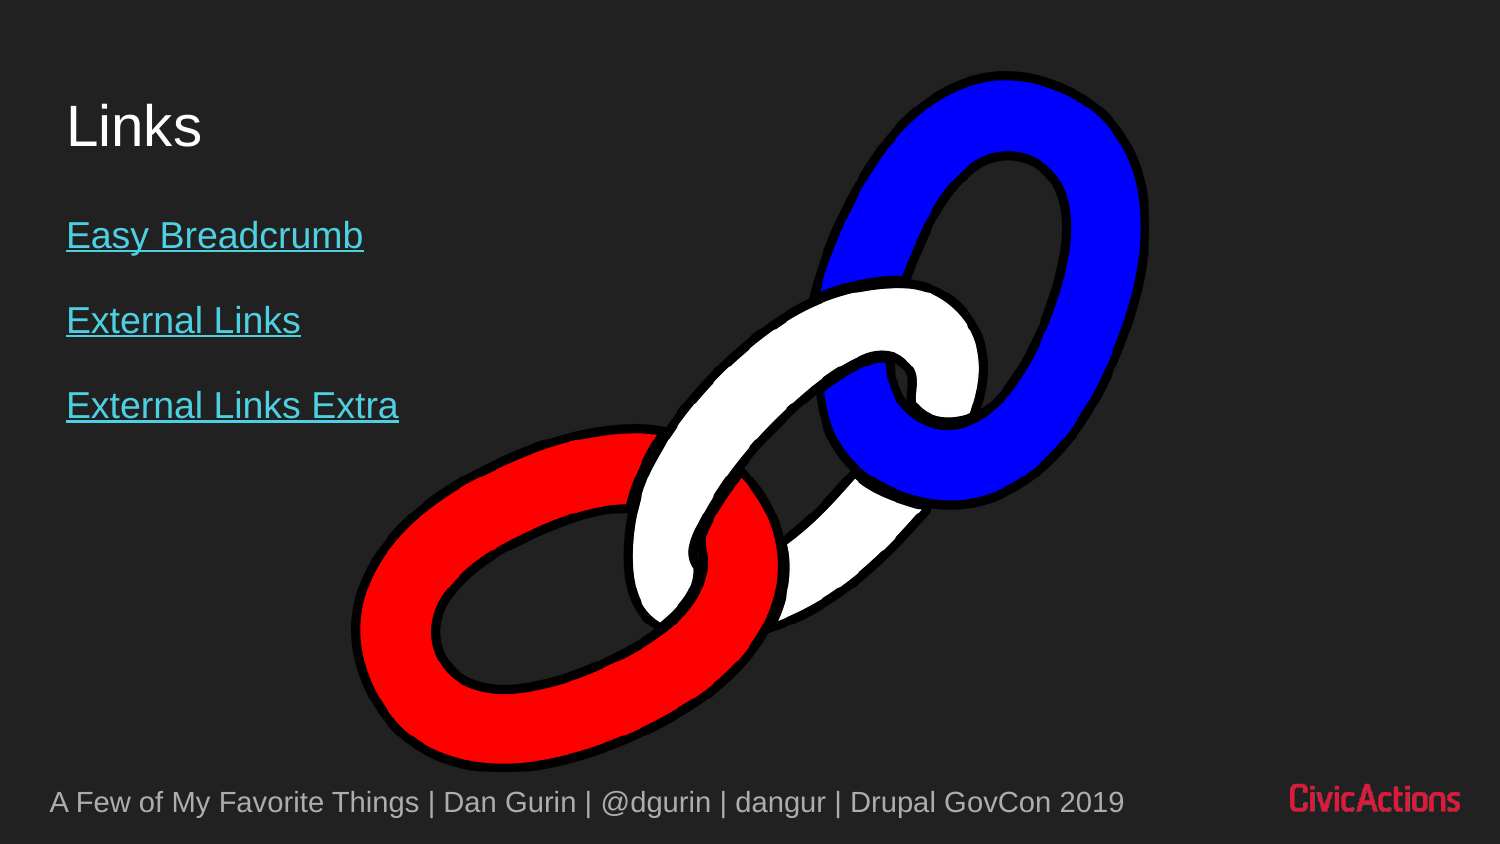

# Links
Easy Breadcrumb
External Links
External Links Extra